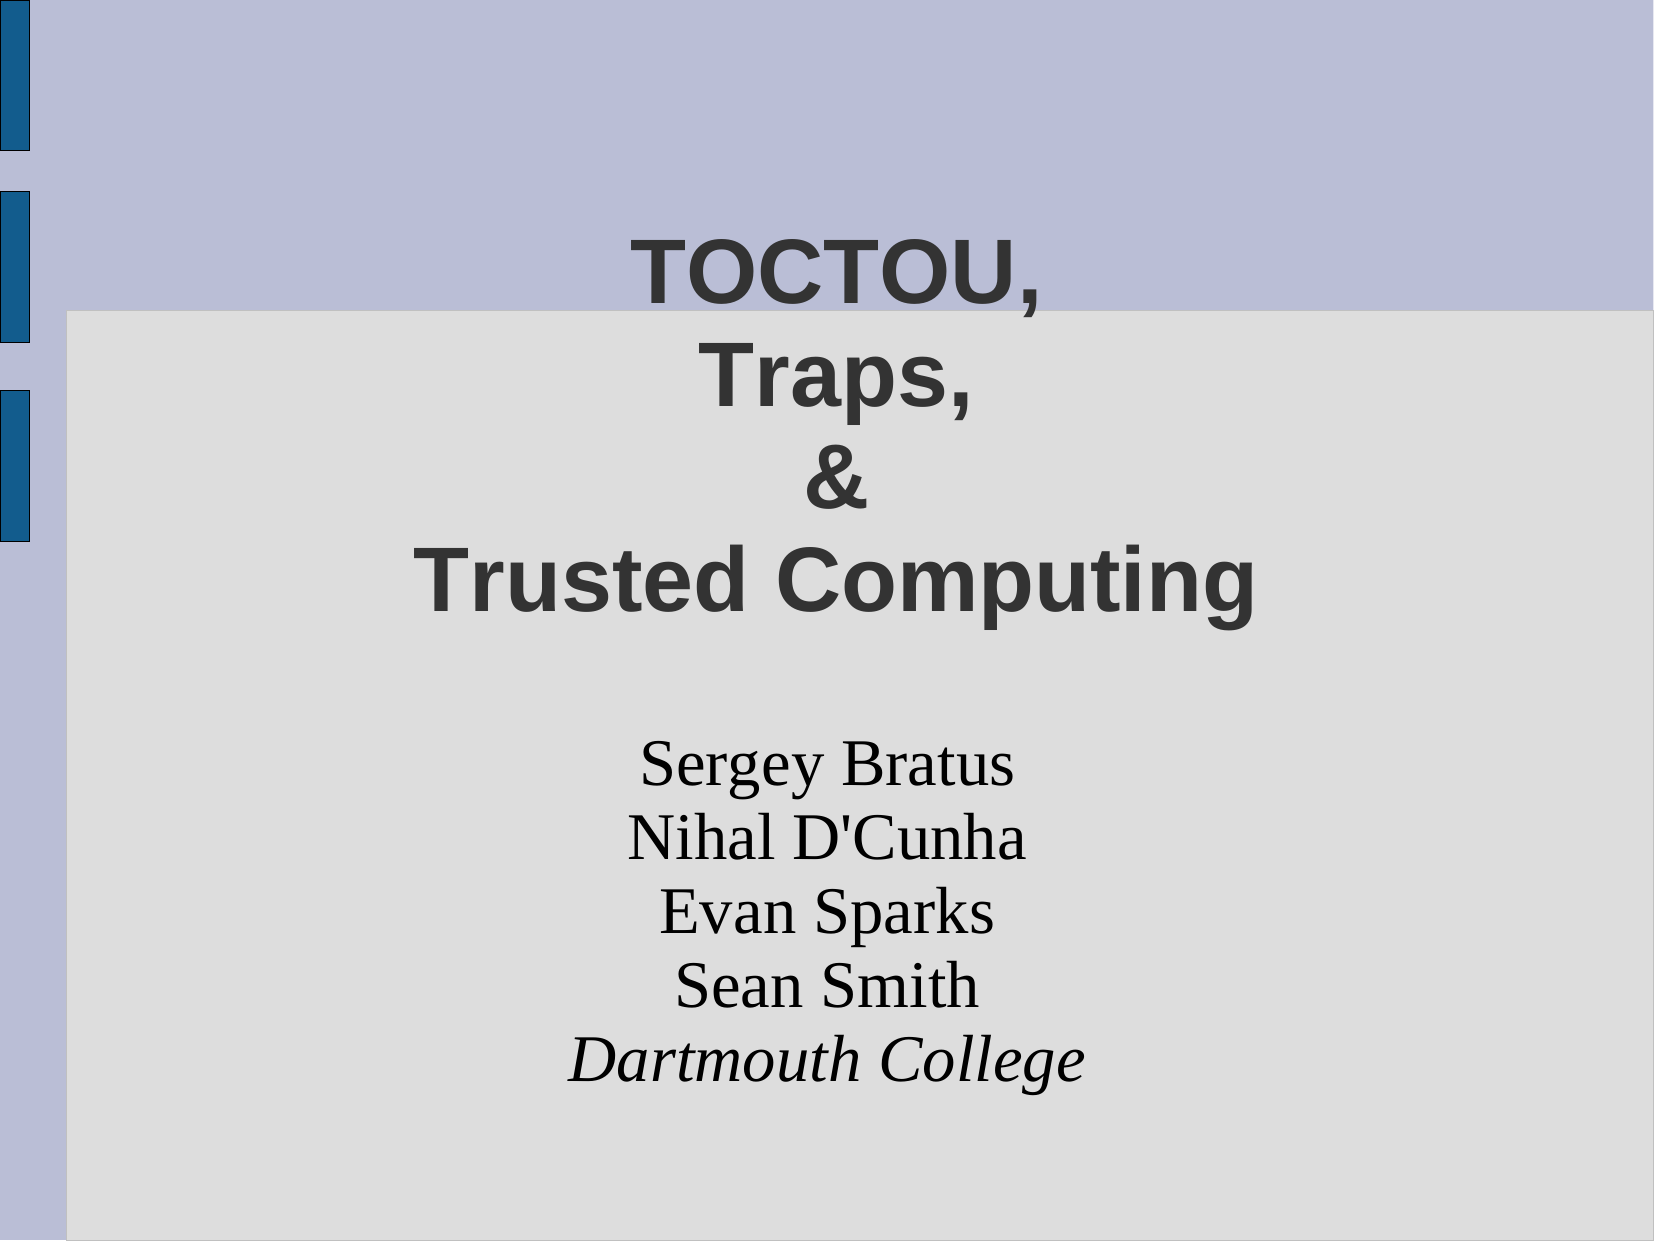

# TOCTOU, Traps, & Trusted Computing
Sergey Bratus
Nihal D'Cunha
Evan Sparks
Sean Smith
Dartmouth College